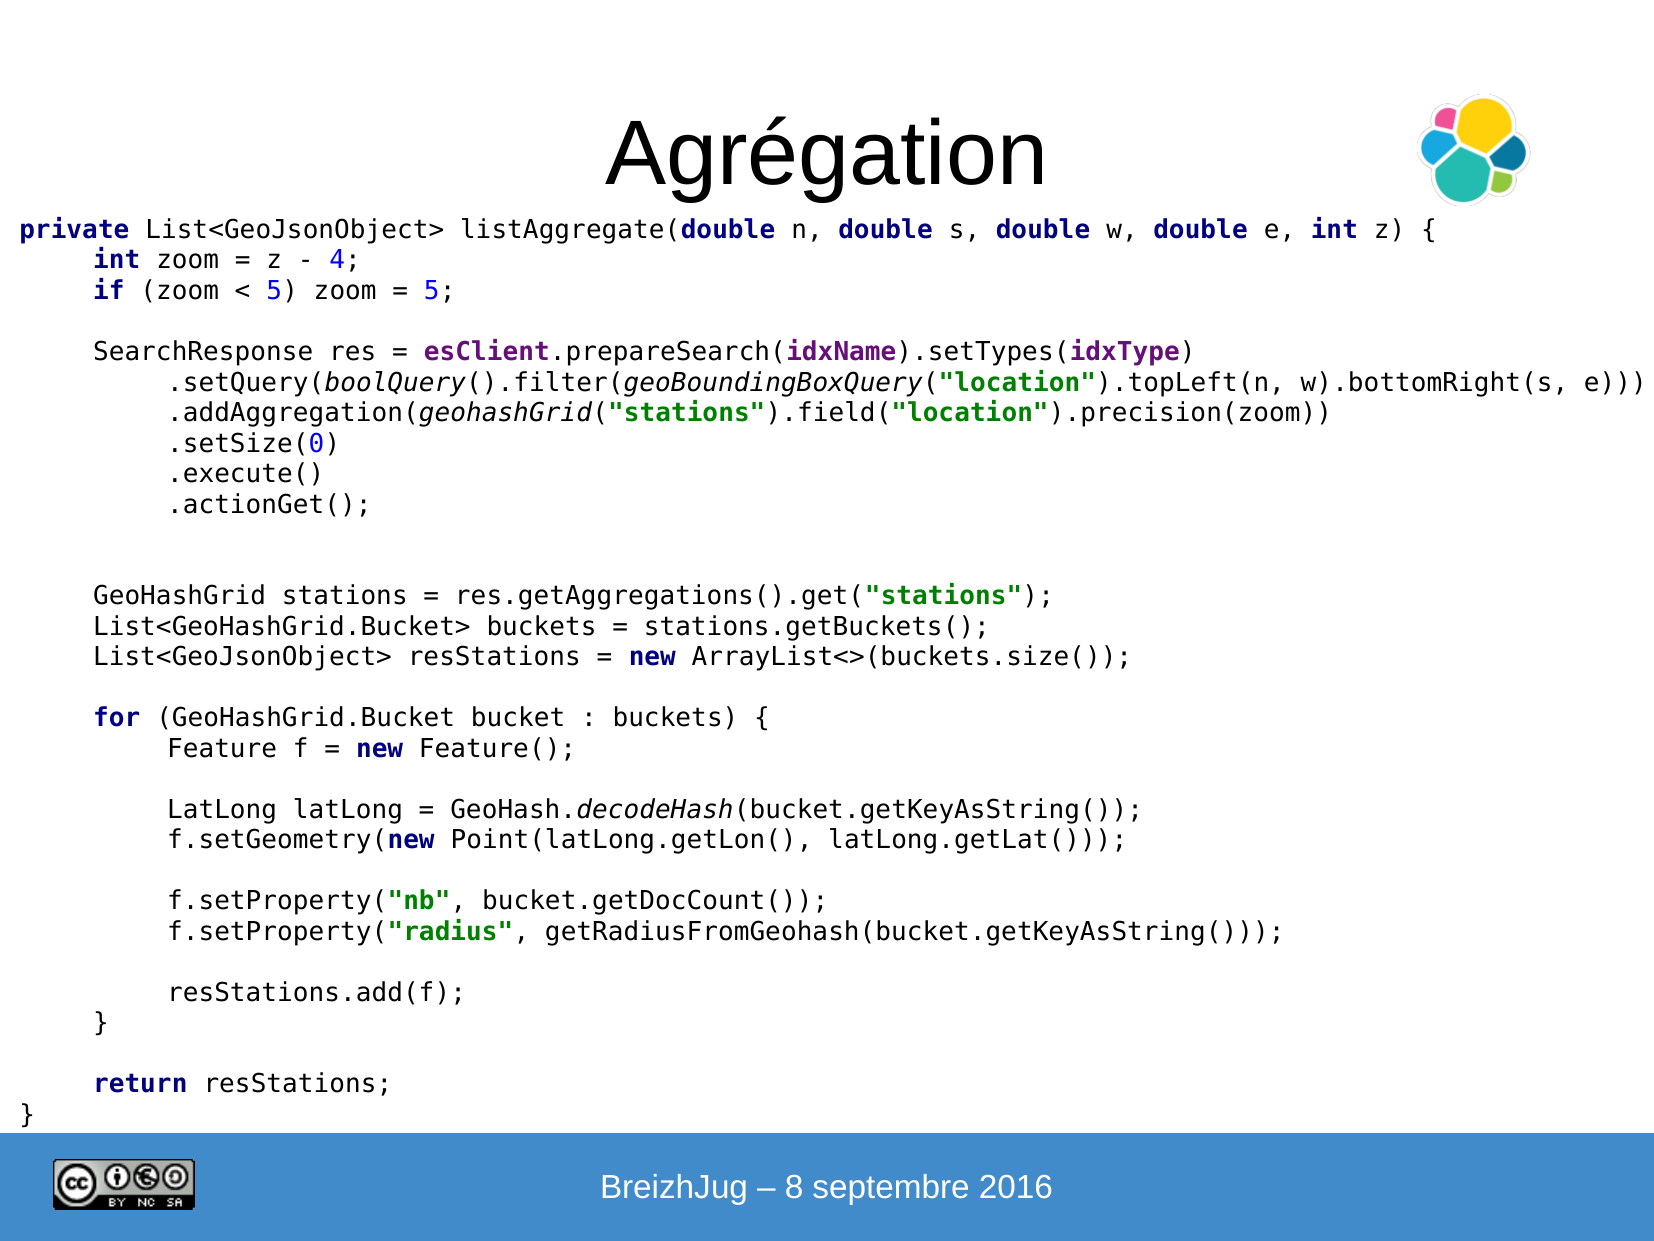

# Agrégation
private List<GeoJsonObject> listAggregate(double n, double s, double w, double e, int z) {
	int zoom = z - 4;
	if (zoom < 5) zoom = 5;
	SearchResponse res = esClient.prepareSearch(idxName).setTypes(idxType)
		.setQuery(boolQuery().filter(geoBoundingBoxQuery("location").topLeft(n, w).bottomRight(s, e)))
		.addAggregation(geohashGrid("stations").field("location").precision(zoom))
		.setSize(0)
		.execute()
		.actionGet();
	GeoHashGrid stations = res.getAggregations().get("stations");
	List<GeoHashGrid.Bucket> buckets = stations.getBuckets();
	List<GeoJsonObject> resStations = new ArrayList<>(buckets.size());
	for (GeoHashGrid.Bucket bucket : buckets) {
		Feature f = new Feature();
		LatLong latLong = GeoHash.decodeHash(bucket.getKeyAsString());
		f.setGeometry(new Point(latLong.getLon(), latLong.getLat()));
		f.setProperty("nb", bucket.getDocCount());
		f.setProperty("radius", getRadiusFromGeohash(bucket.getKeyAsString()));
		resStations.add(f);
	}
	return resStations;
}